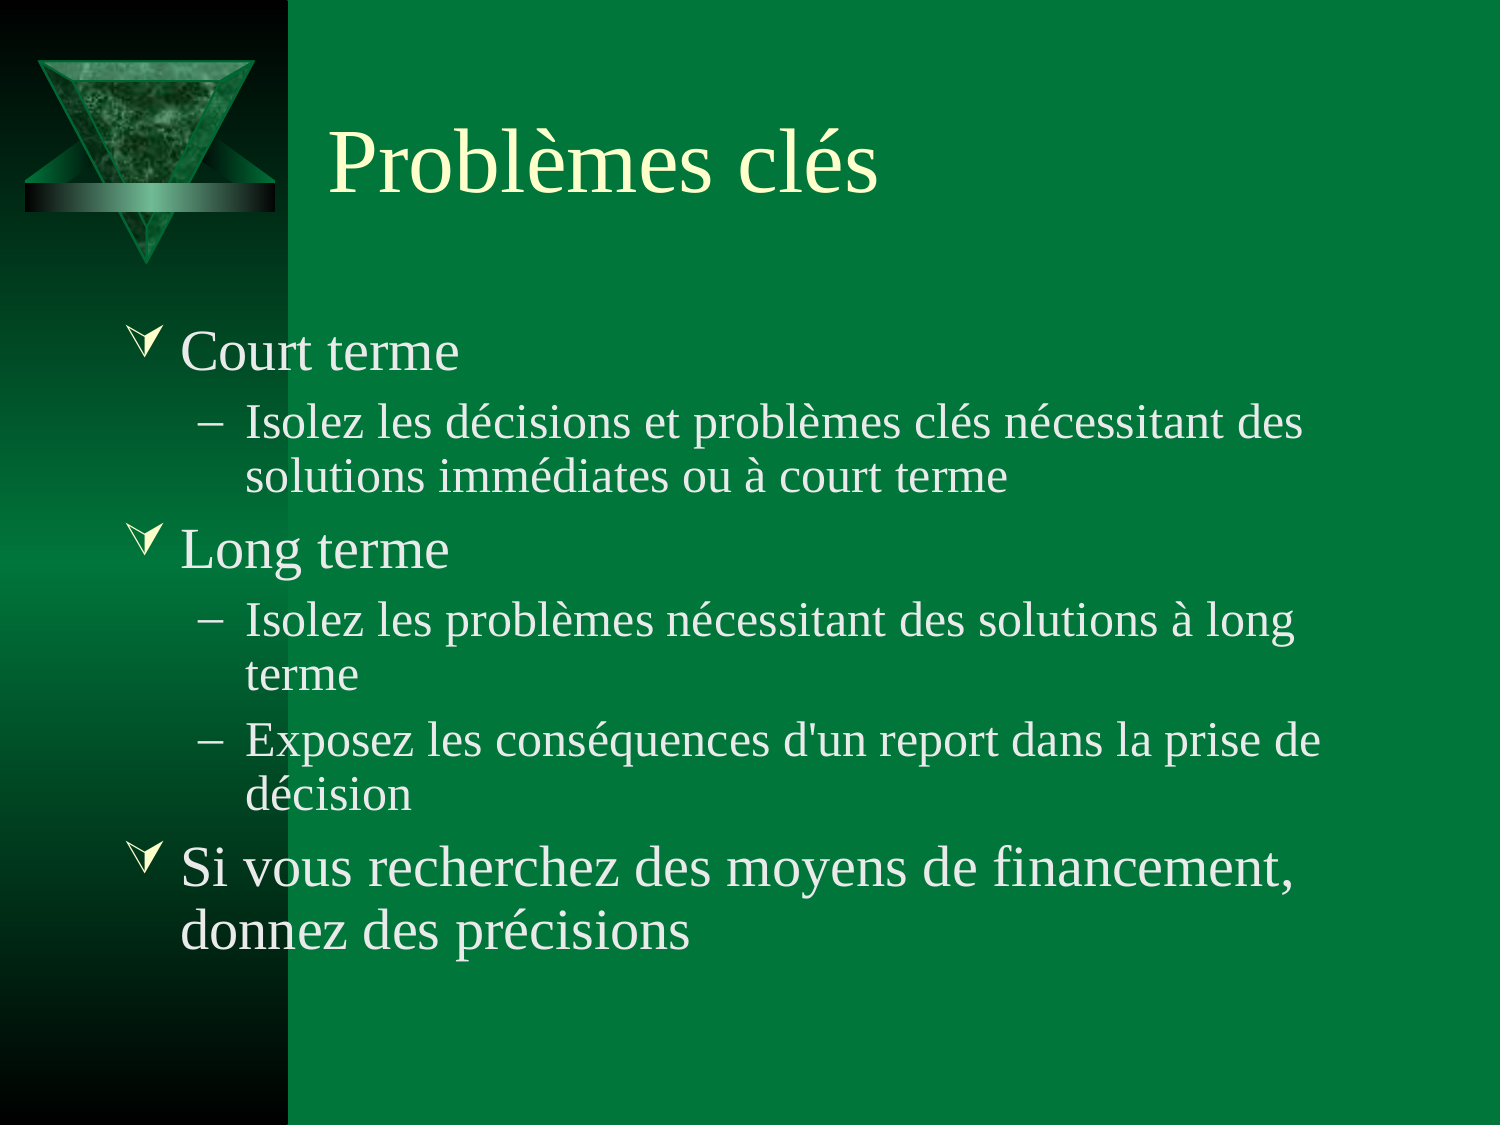

# Problèmes clés
Court terme
Isolez les décisions et problèmes clés nécessitant des solutions immédiates ou à court terme
Long terme
Isolez les problèmes nécessitant des solutions à long terme
Exposez les conséquences d'un report dans la prise de décision
Si vous recherchez des moyens de financement, donnez des précisions